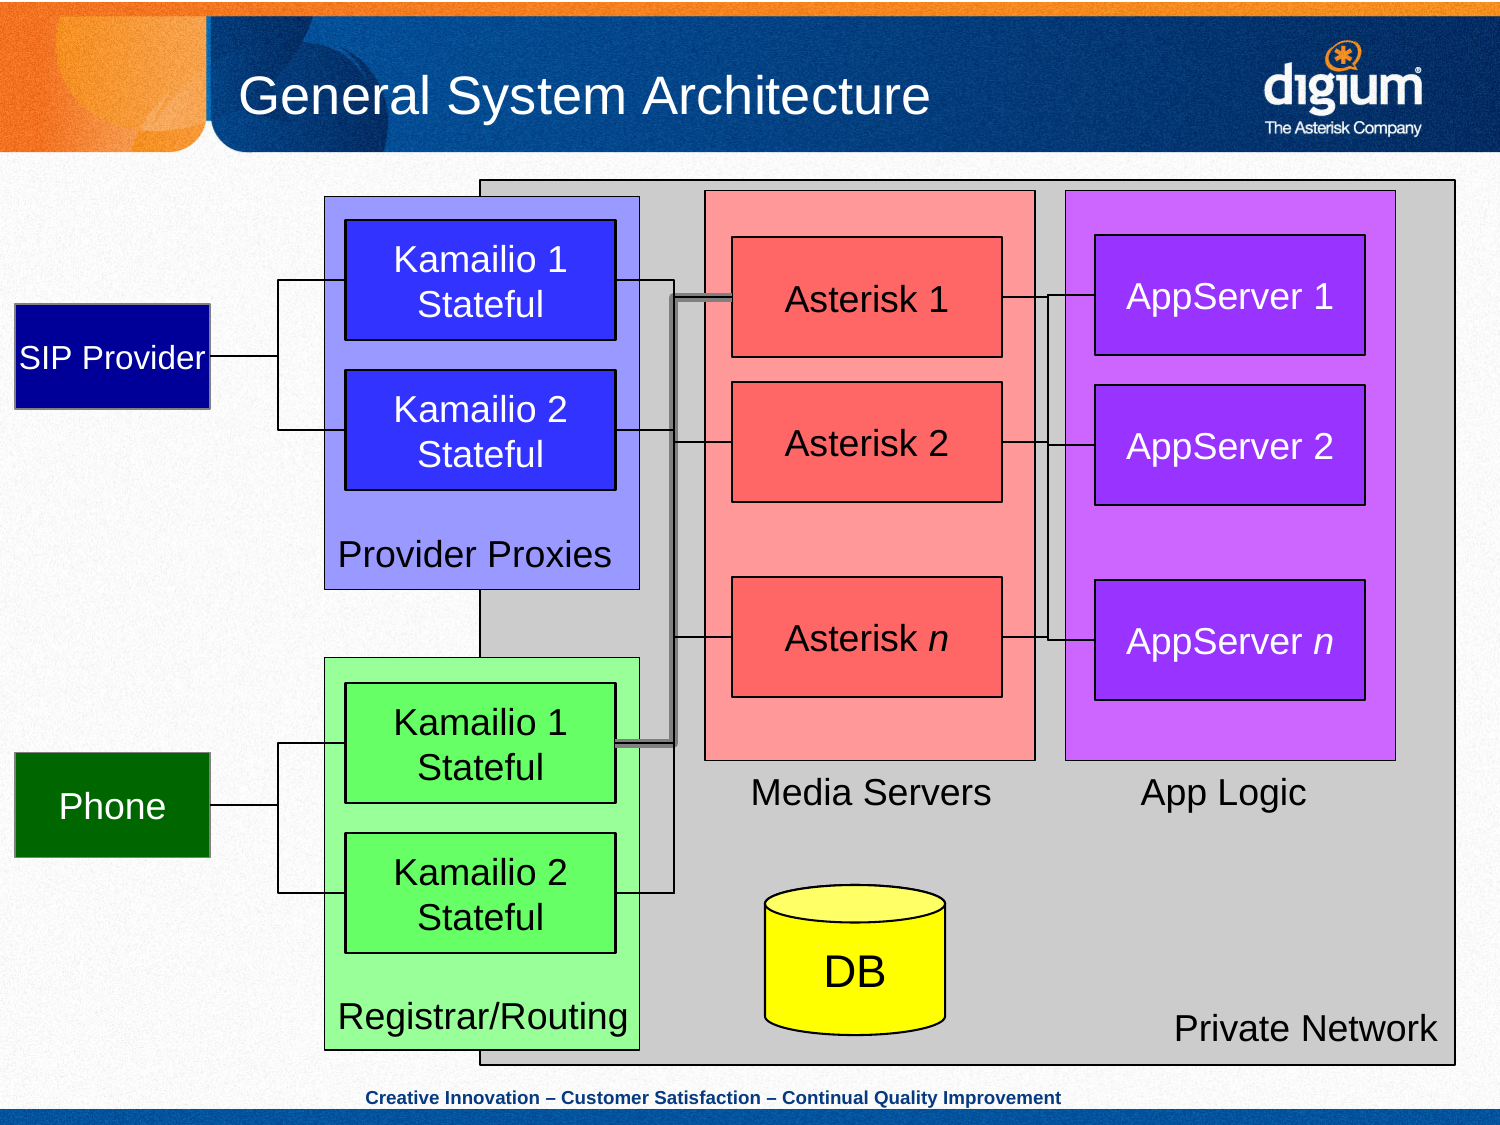

# General System Architecture
Kamailio 1
Stateful
AppServer 1
Asterisk 1
SIP Provider
Kamailio 2
Stateful
Asterisk 2
AppServer 2
Provider Proxies
Asterisk n
AppServer n
Kamailio 1
Stateful
Phone
Media Servers
App Logic
AppServer n
Kamailio 2
Stateful
DB
Registrar/Routing
Private Network